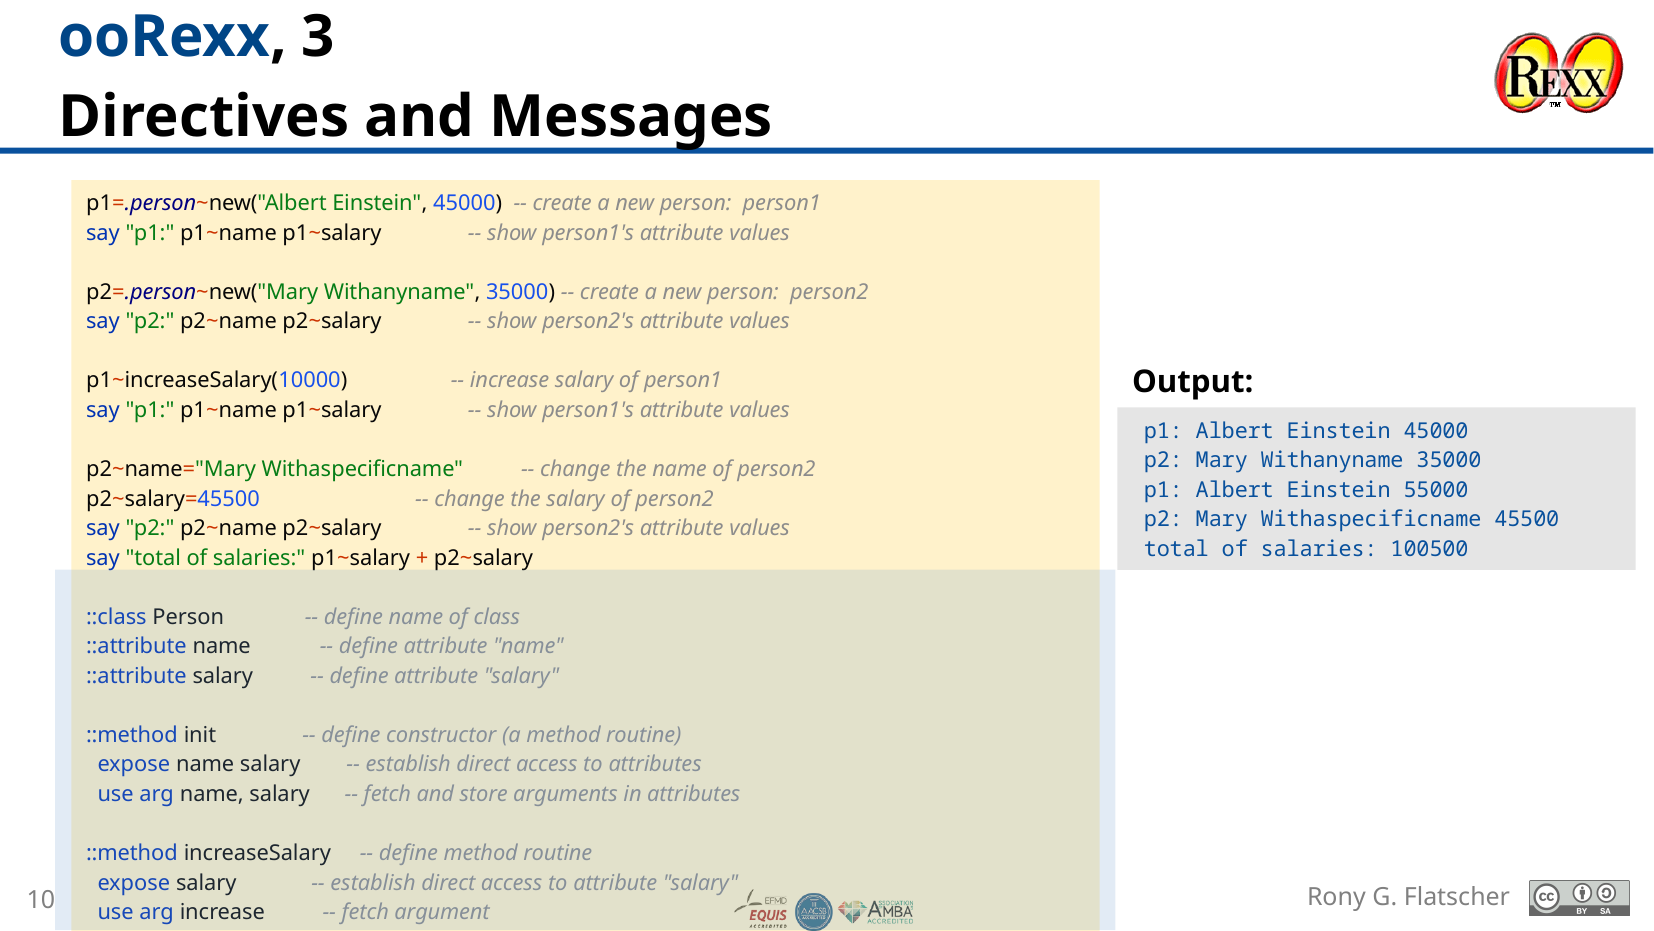

# ooRexx, 3 Directives and Messages
p1=.person~new("Albert Einstein", 45000) -- create a new person: person1
say "p1:" p1~name p1~salary -- show person1's attribute values
p2=.person~new("Mary Withanyname", 35000) -- create a new person: person2
say "p2:" p2~name p2~salary -- show person2's attribute values
p1~increaseSalary(10000) -- increase salary of person1
say "p1:" p1~name p1~salary -- show person1's attribute values
p2~name="Mary Withaspecificname" -- change the name of person2
p2~salary=45500 -- change the salary of person2
say "p2:" p2~name p2~salary -- show person2's attribute values
say "total of salaries:" p1~salary + p2~salary
::class Person -- define name of class
::attribute name -- define attribute "name"
::attribute salary -- define attribute "salary"
::method init -- define constructor (a method routine)
 expose name salary -- establish direct access to attributes
 use arg name, salary -- fetch and store arguments in attributes
::method increaseSalary -- define method routine
 expose salary -- establish direct access to attribute "salary"
 use arg increase -- fetch argument
 salary=salary+increase -- increase value of salary attribute
Output:
p1: Albert Einstein 45000
p2: Mary Withanyname 35000
p1: Albert Einstein 55000
p2: Mary Withaspecificname 45500
total of salaries: 100500